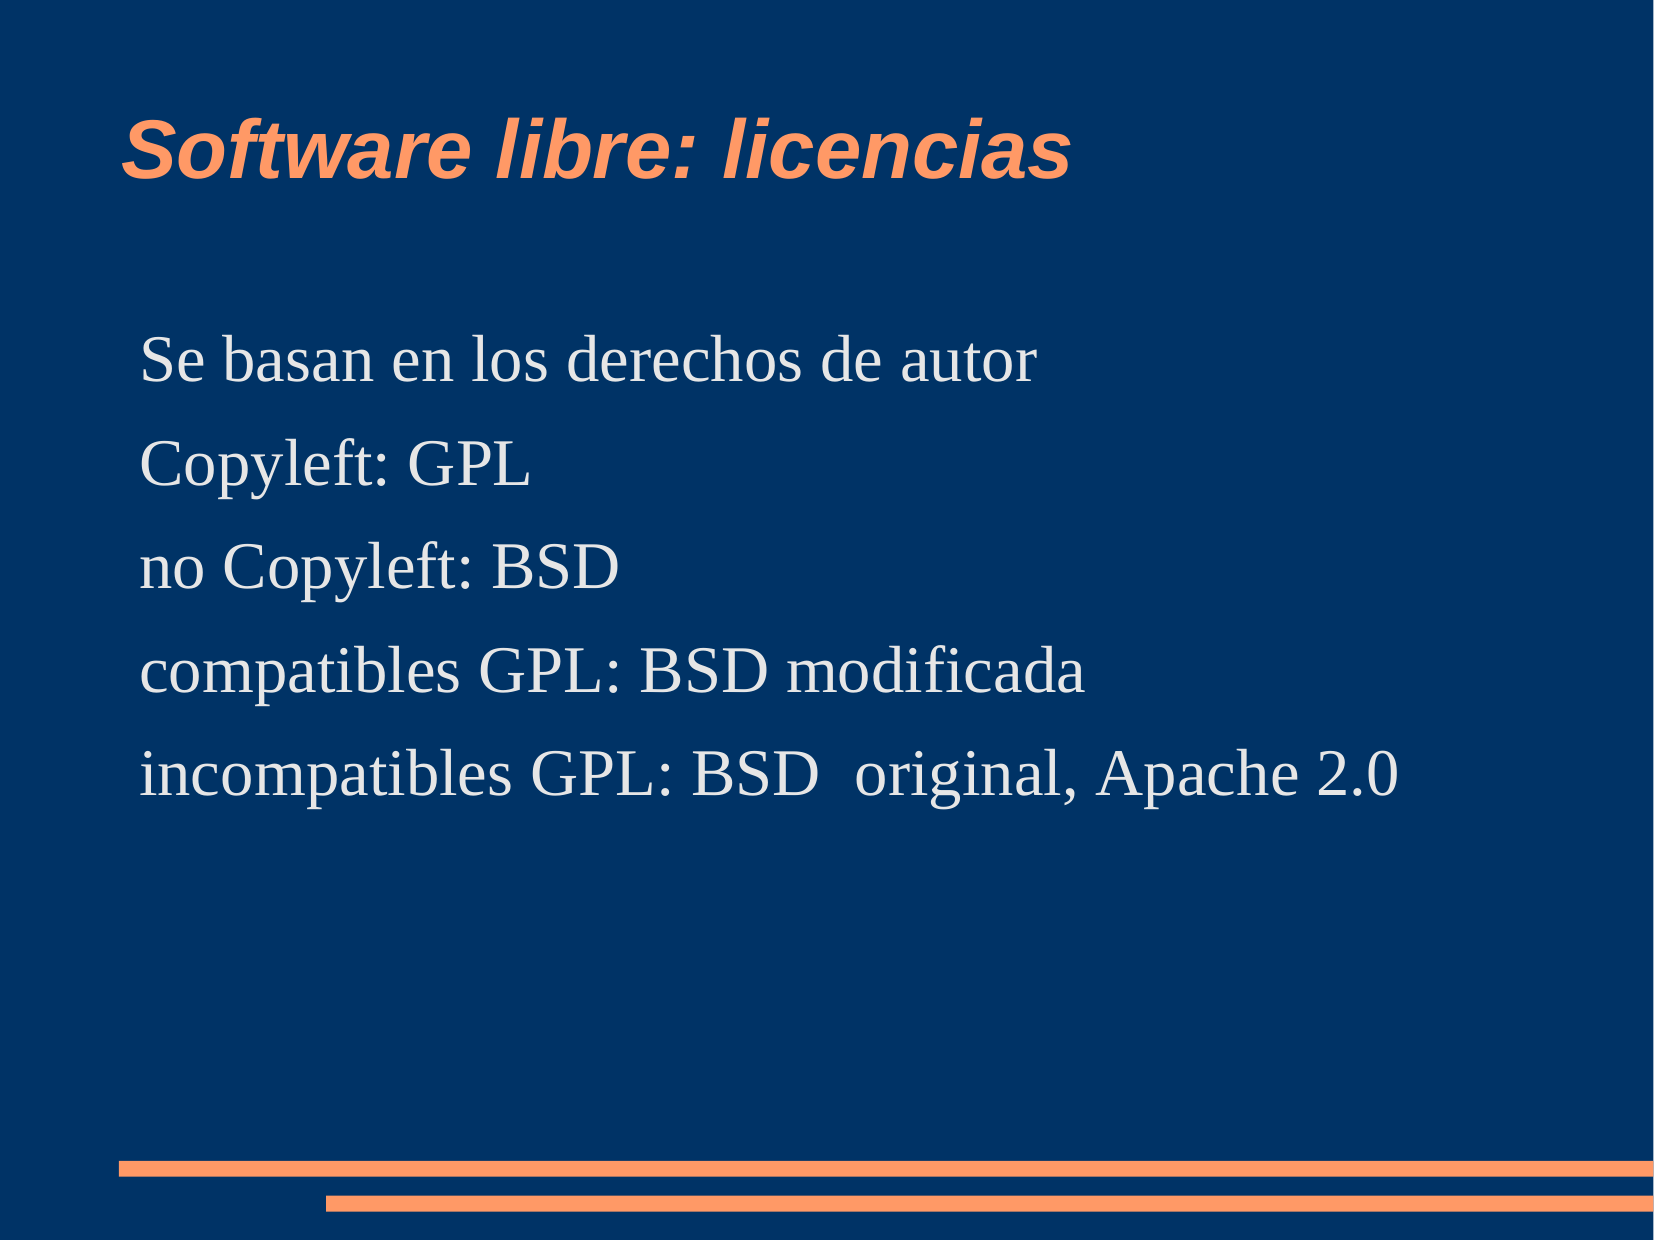

# Software libre: licencias
Se basan en los derechos de autor
Copyleft: GPL
no Copyleft: BSD
compatibles GPL: BSD modificada
incompatibles GPL: BSD original, Apache 2.0